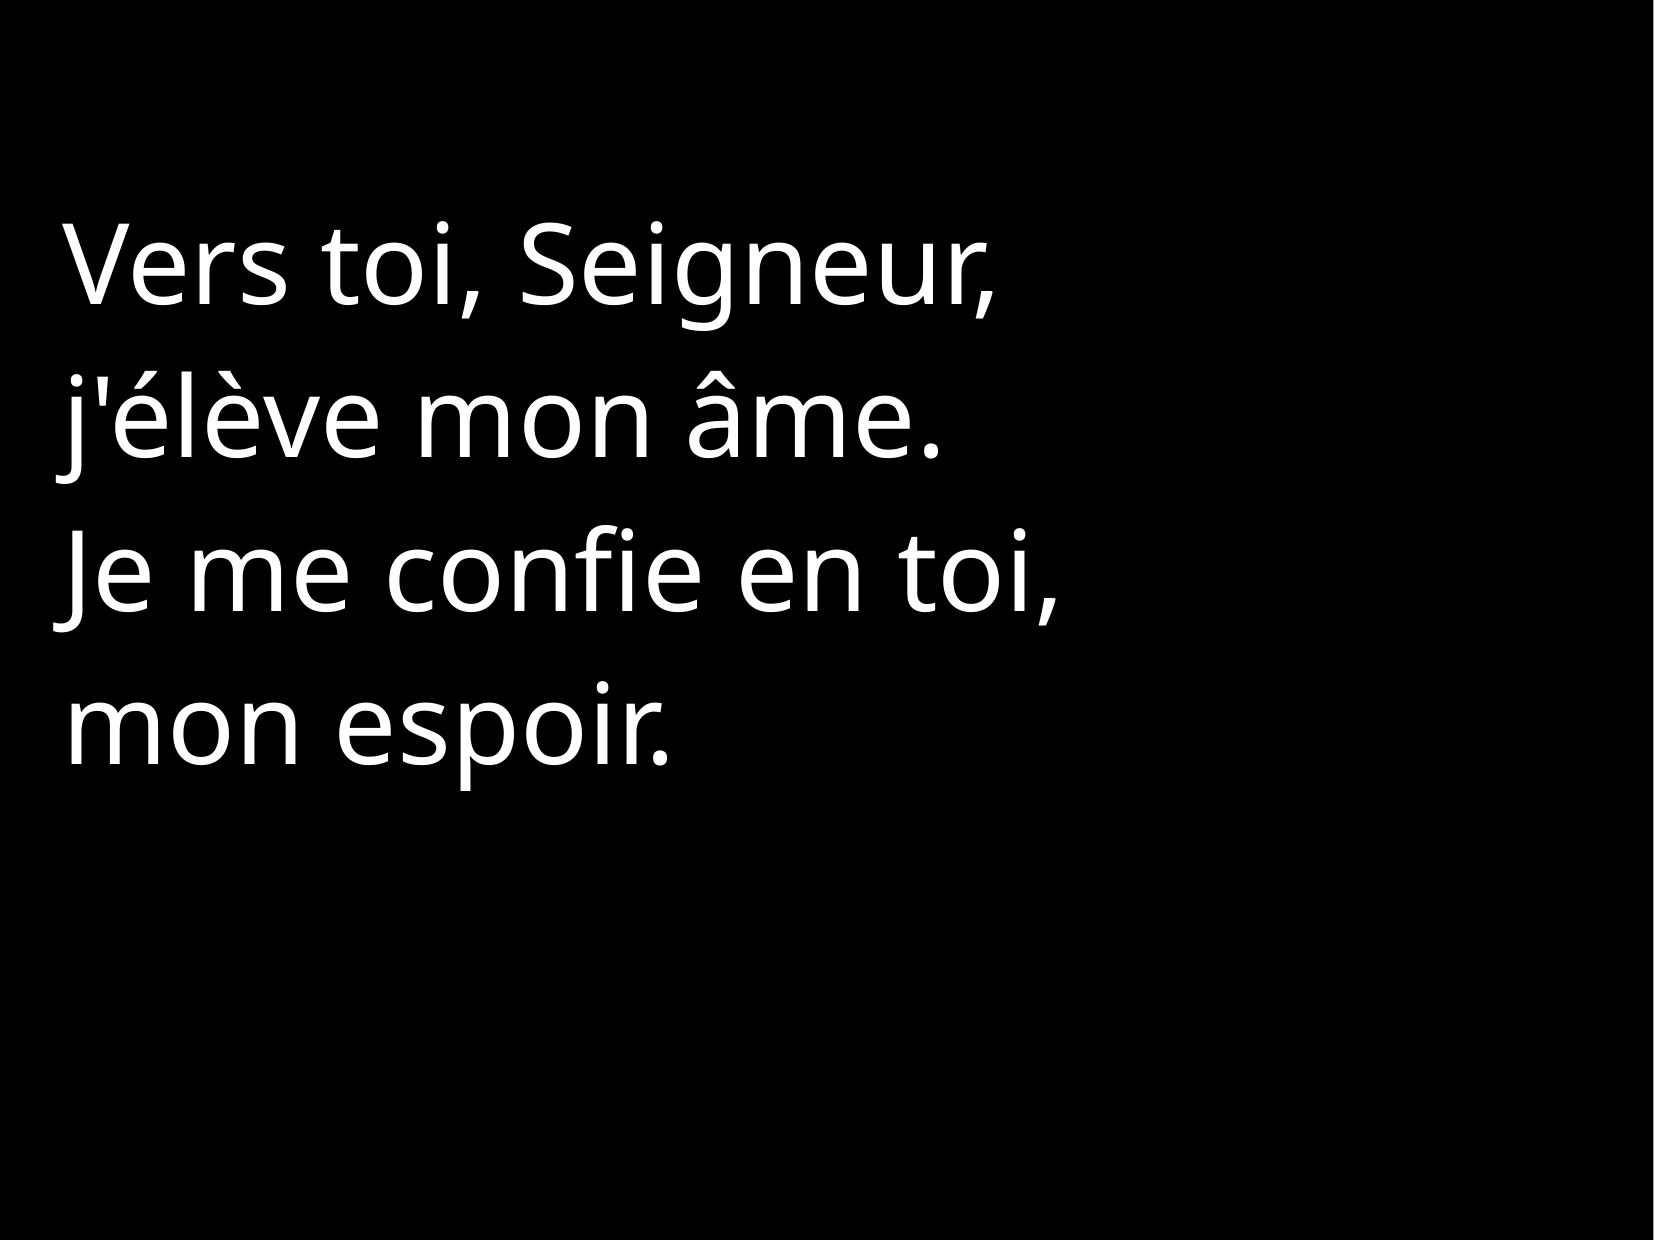

Vers toi, Seigneur,
j'élève mon âme.
Je me confie en toi,
mon espoir.